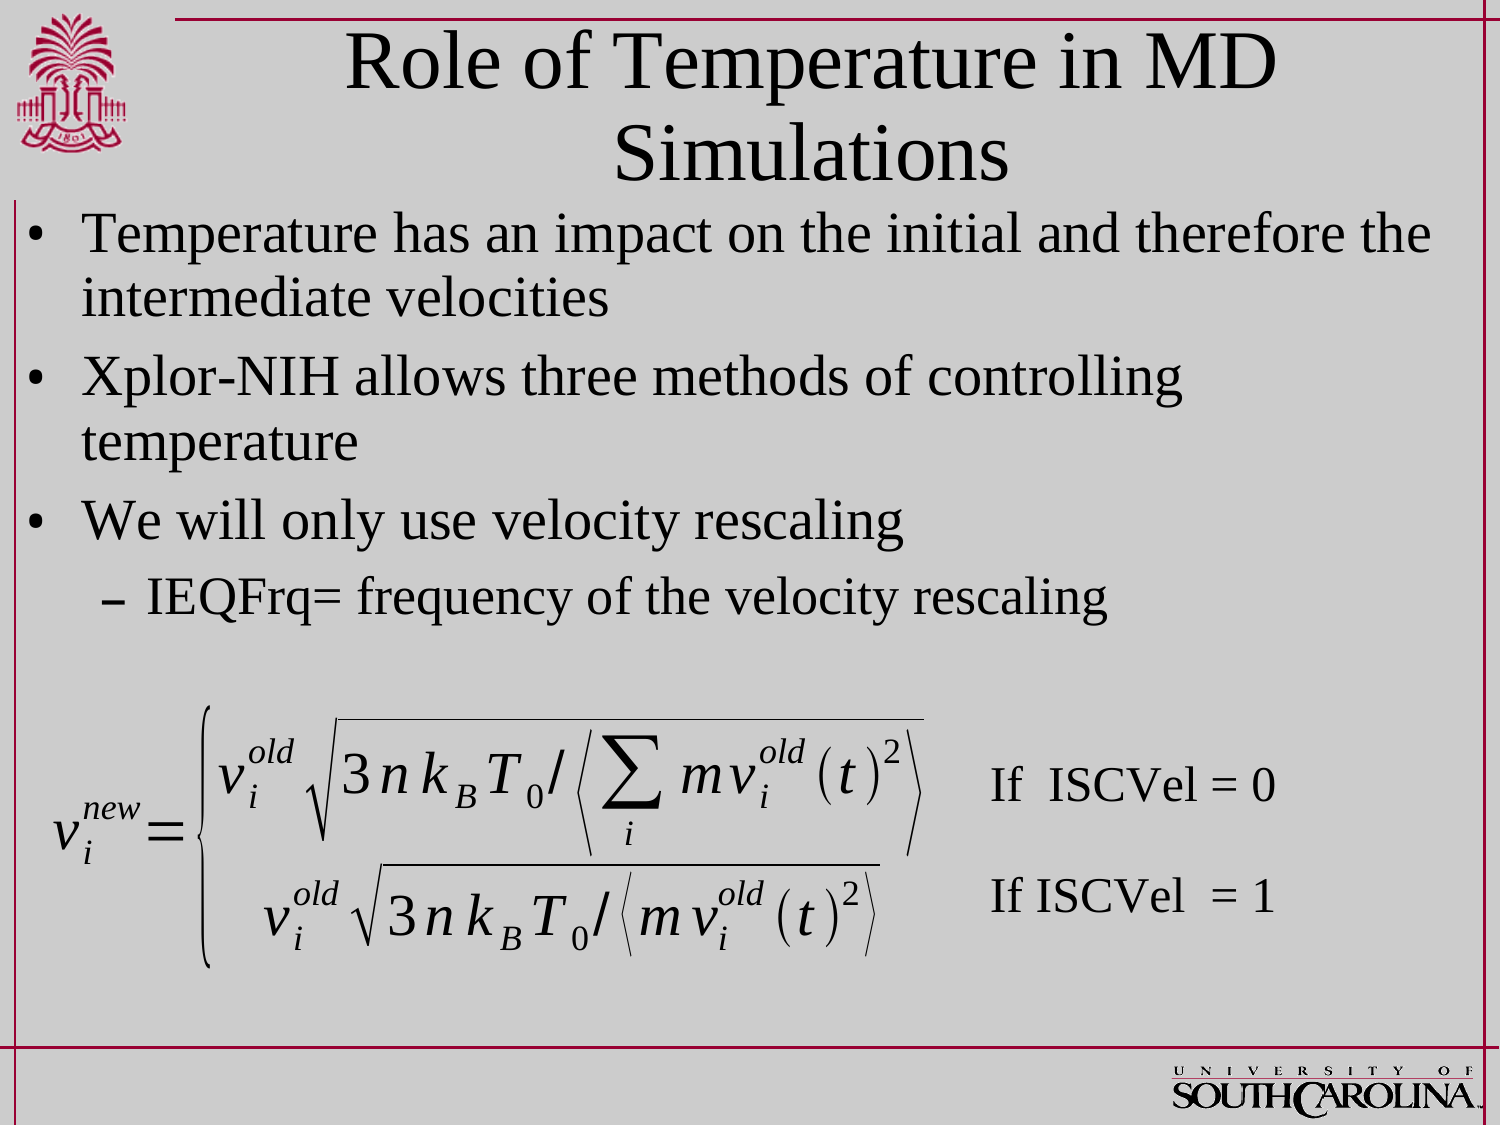

# Role of Temperature in MD Simulations
Temperature has an impact on the initial and therefore the intermediate velocities
Xplor-NIH allows three methods of controlling temperature
We will only use velocity rescaling
IEQFrq= frequency of the velocity rescaling
If ISCVel = 0
If ISCVel = 1